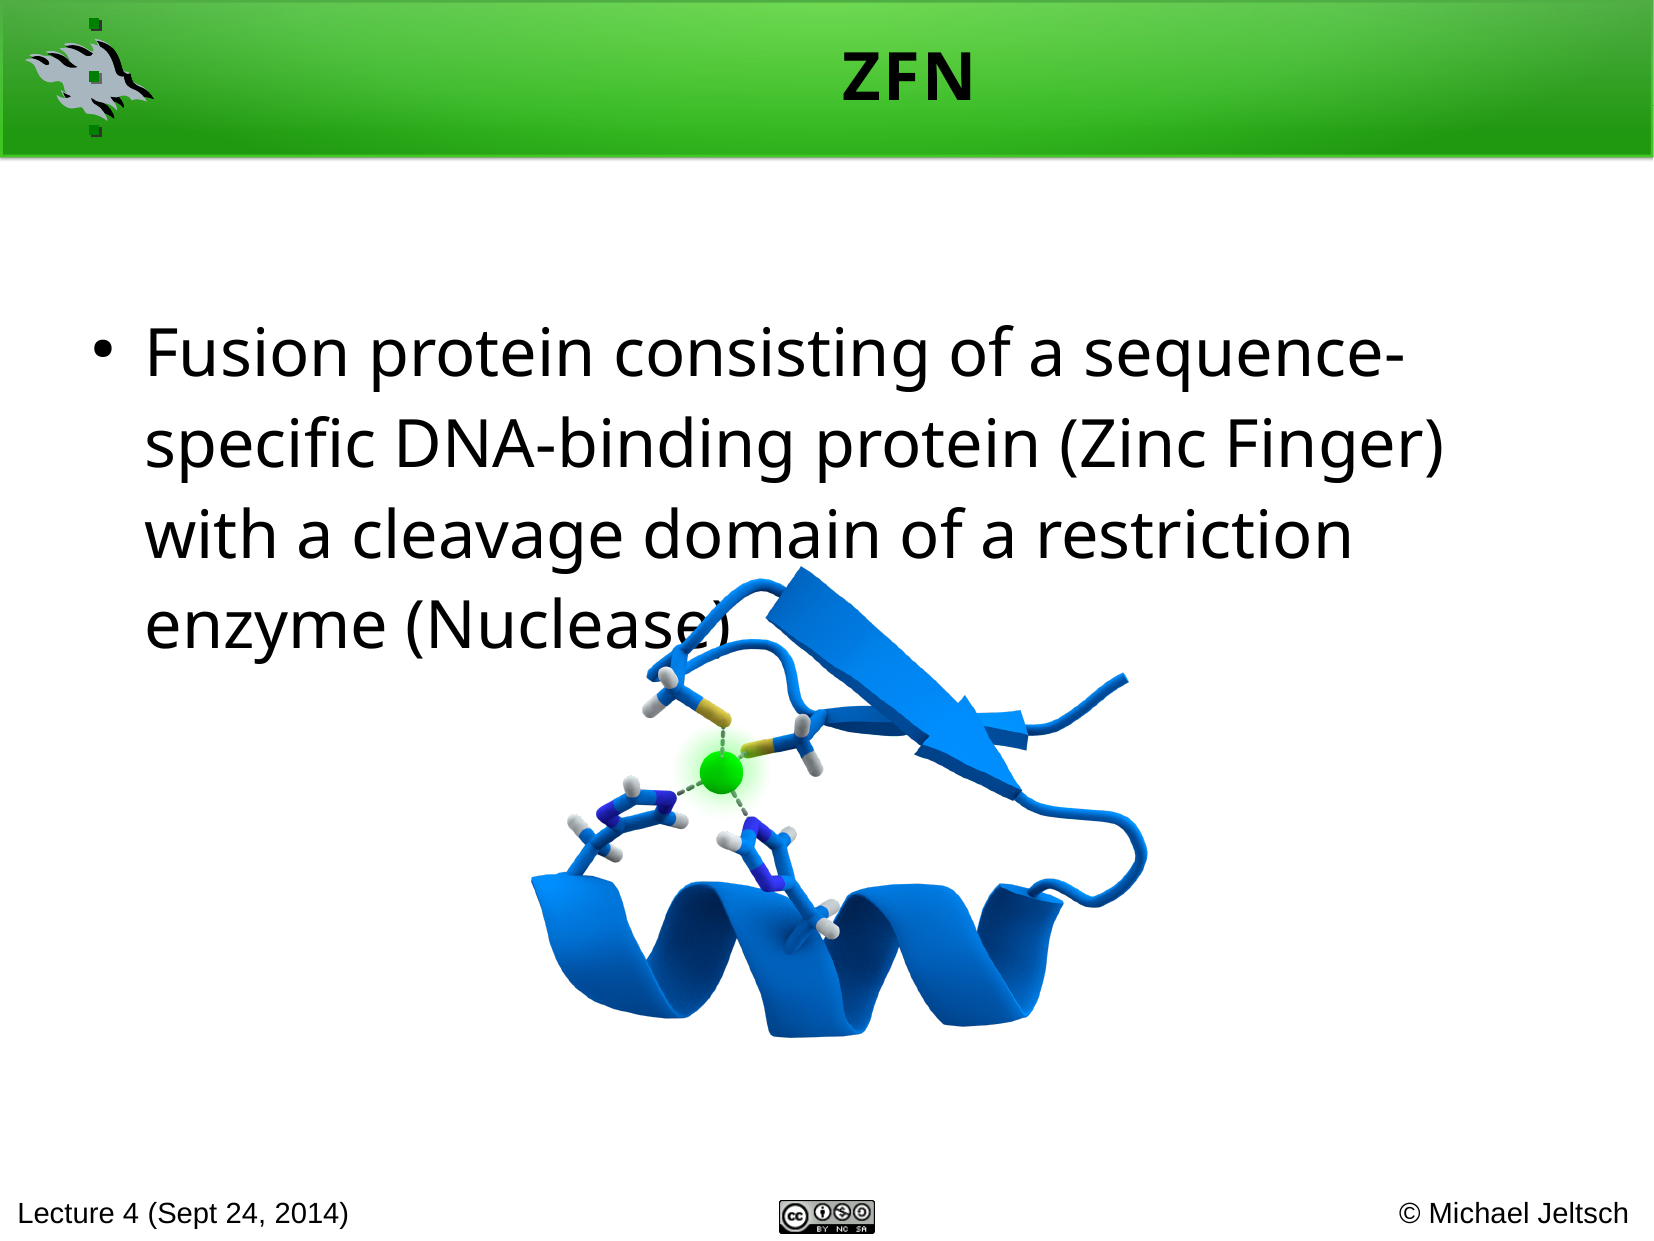

# ZFN
Fusion protein consisting of a sequence-specific DNA-binding protein (Zinc Finger) with a cleavage domain of a restriction enzyme (Nuclease)